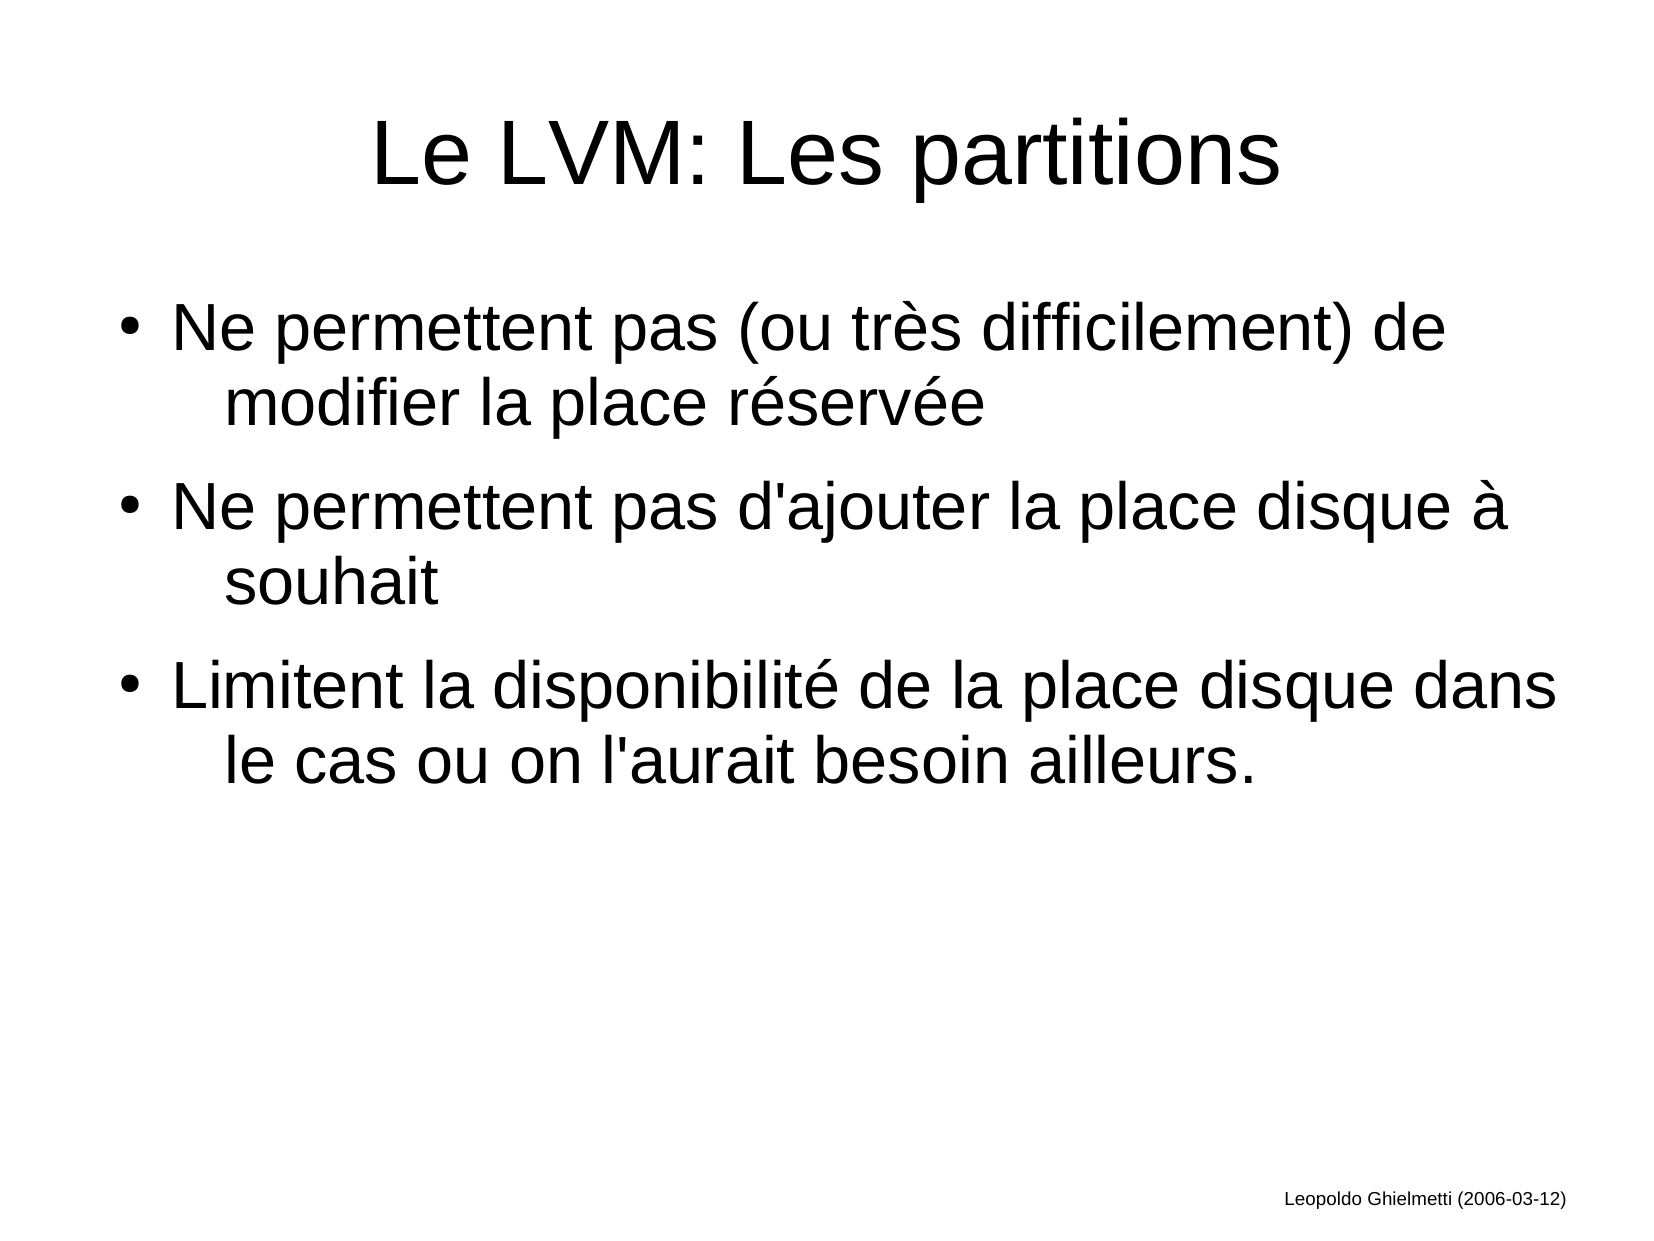

# Le LVM: Les partitions
Ne permettent pas (ou très difficilement) de modifier la place réservée
Ne permettent pas d'ajouter la place disque à souhait
Limitent la disponibilité de la place disque dans le cas ou on l'aurait besoin ailleurs.
Leopoldo Ghielmetti (2006-03-12)